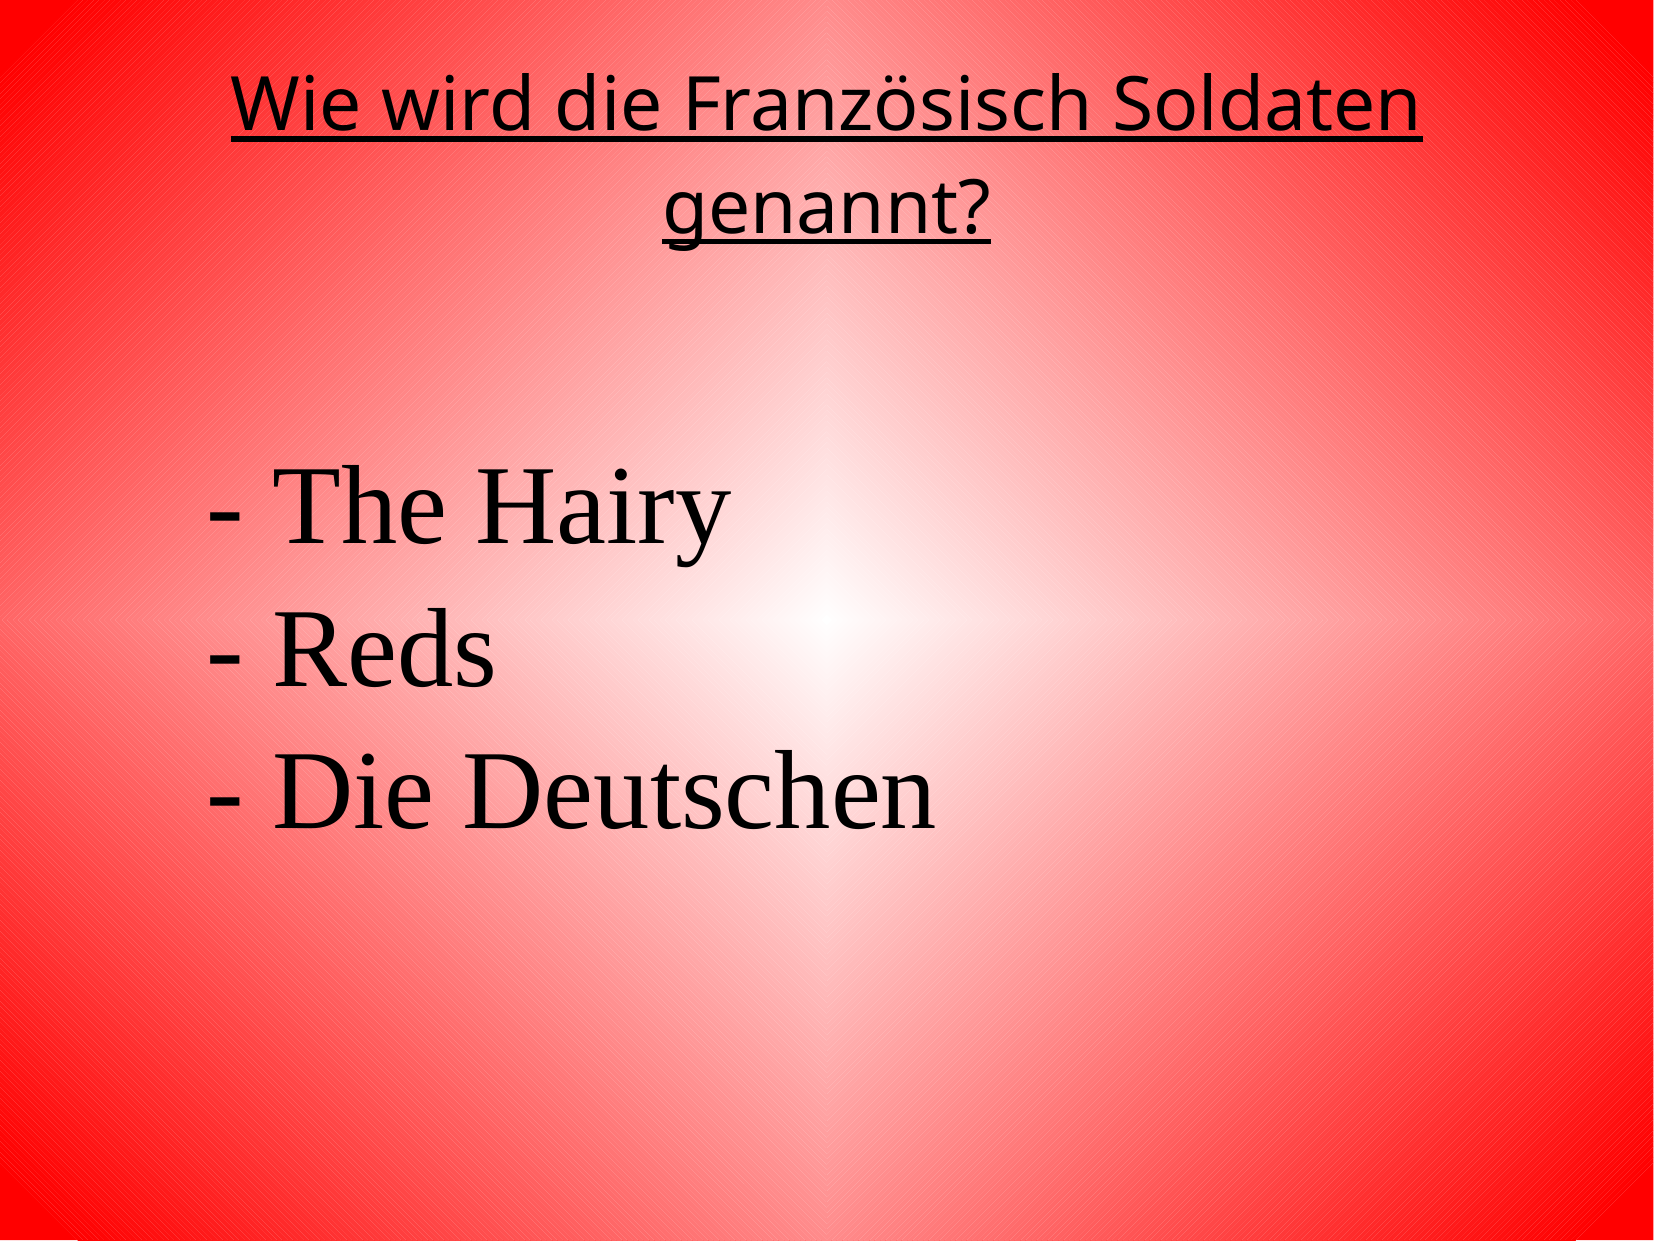

# Wie wird die Französisch Soldaten genannt?
- The Hairy
- Reds
- Die Deutschen